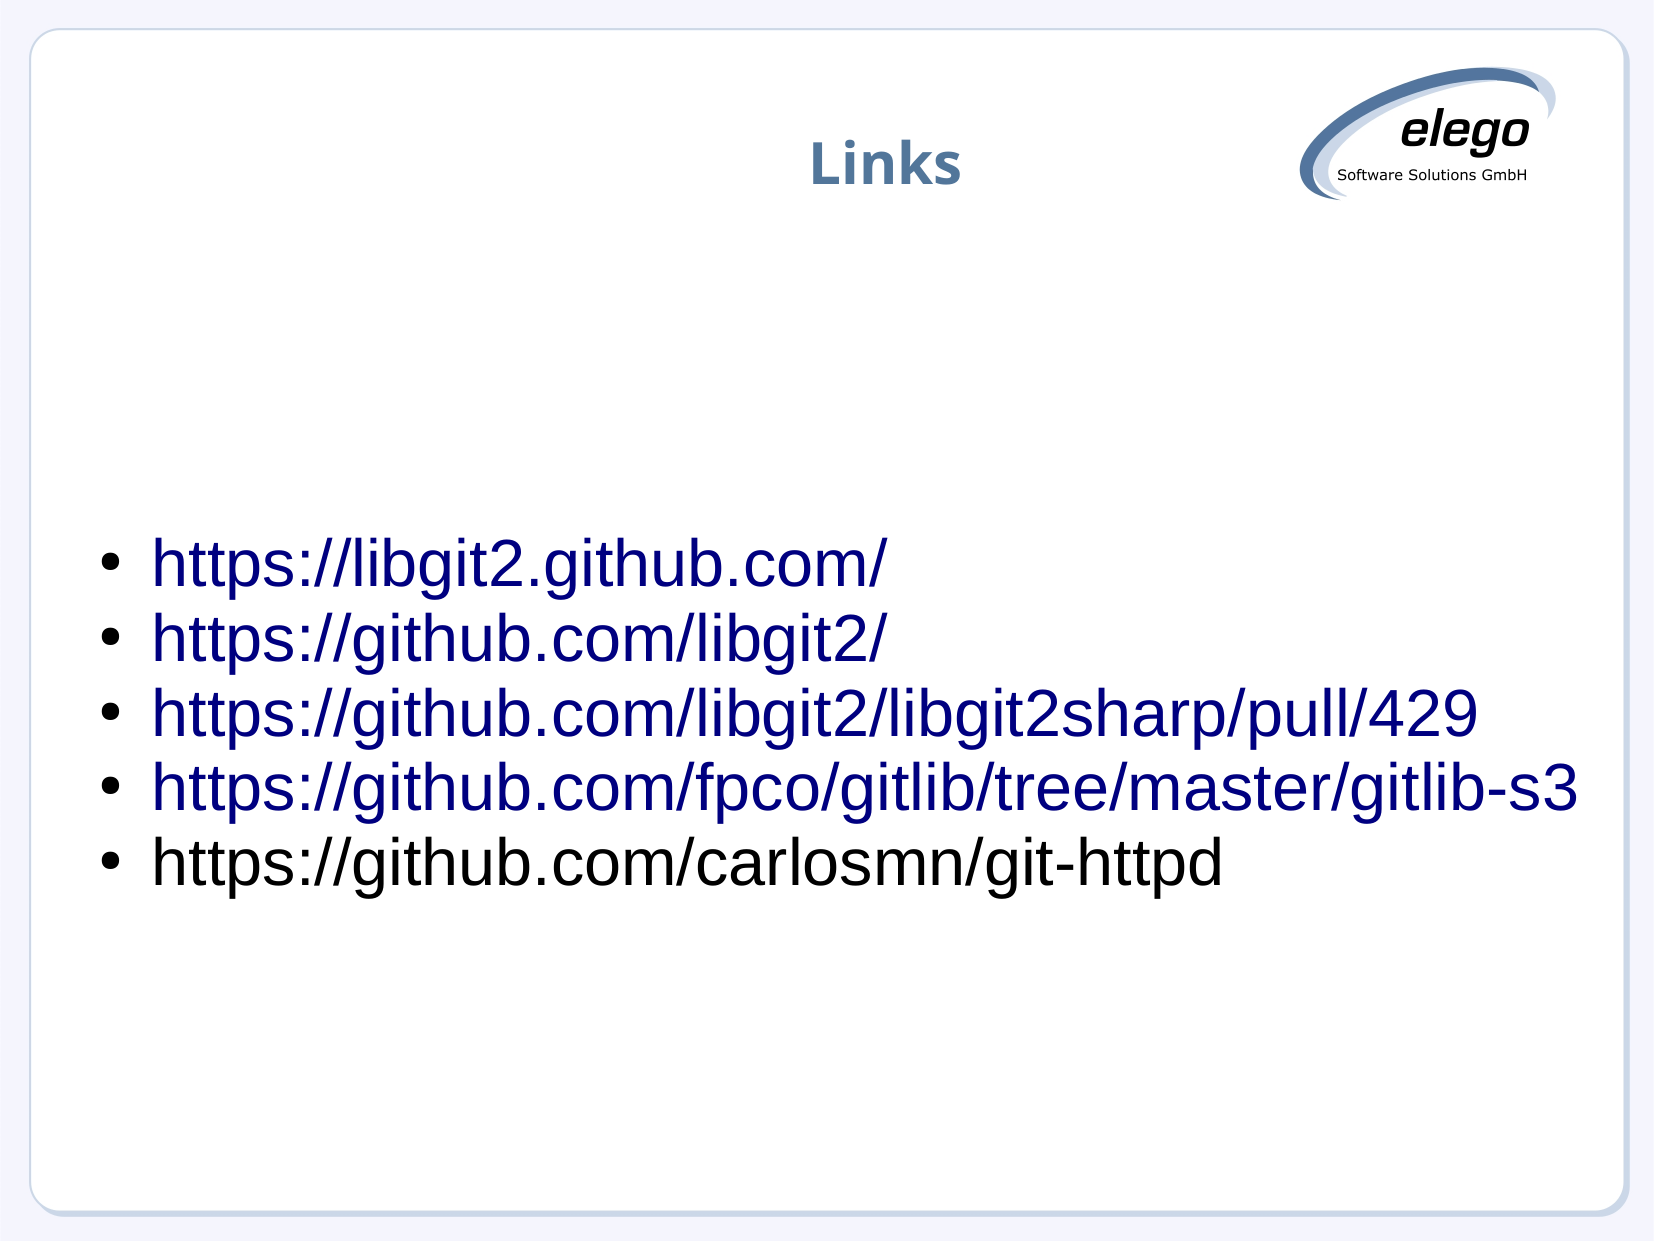

# Links
https://libgit2.github.com/
https://github.com/libgit2/
https://github.com/libgit2/libgit2sharp/pull/429
https://github.com/fpco/gitlib/tree/master/gitlib-s3
https://github.com/carlosmn/git-httpd